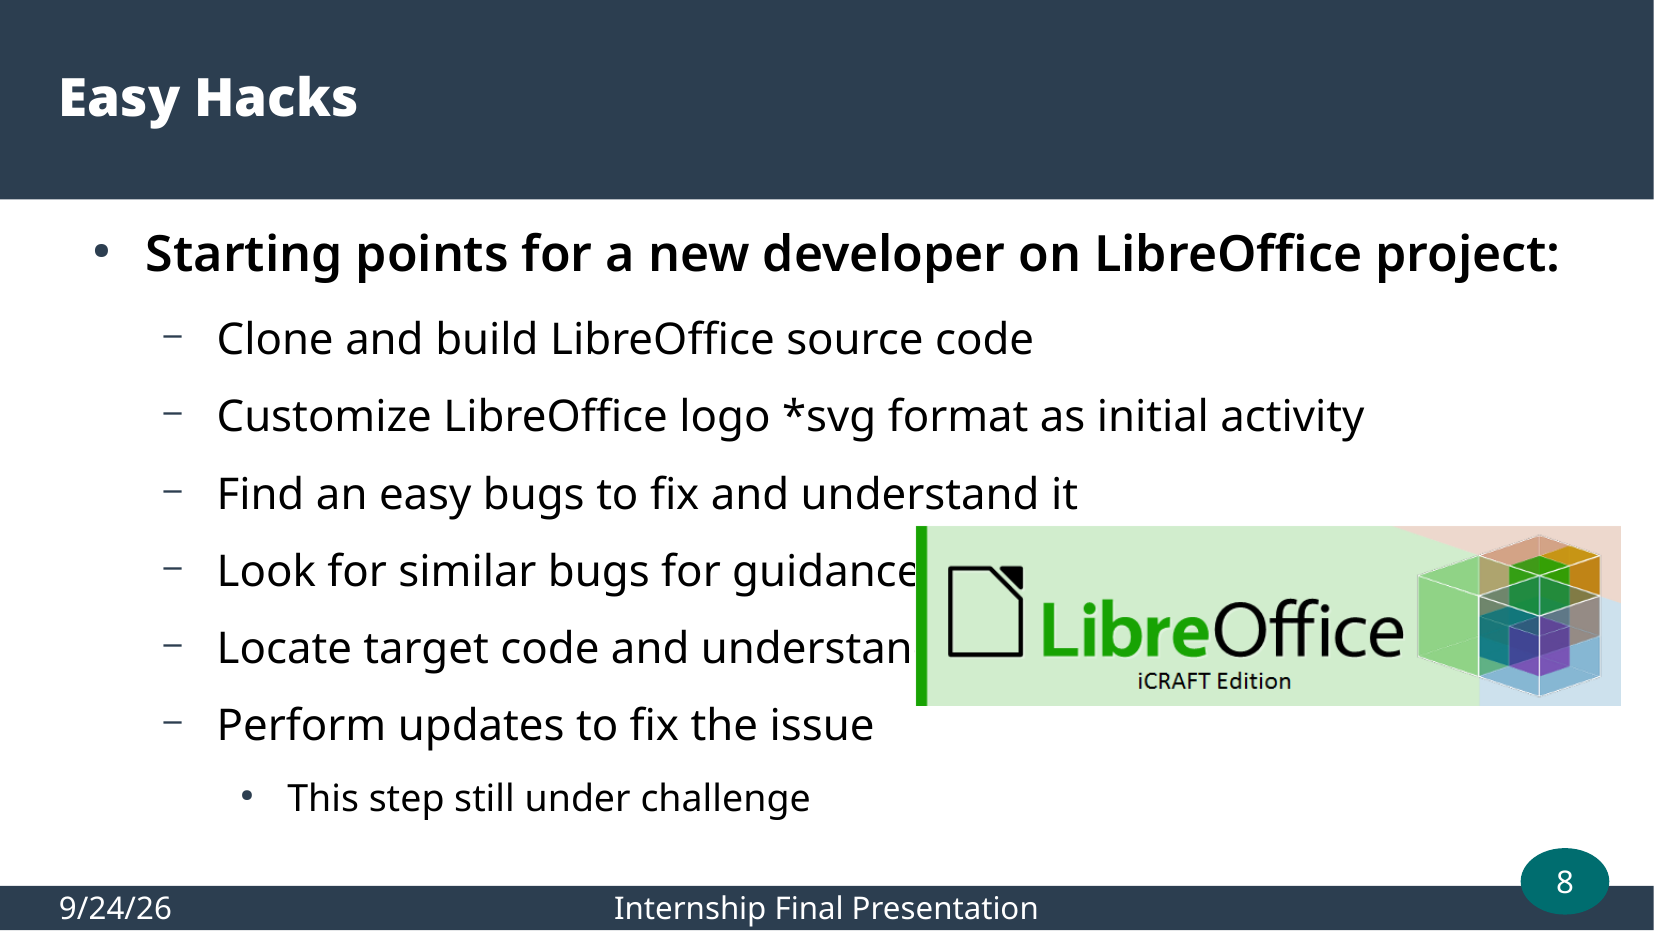

# Easy Hacks
Starting points for a new developer on LibreOffice project:
Clone and build LibreOffice source code
Customize LibreOffice logo *svg format as initial activity
Find an easy bugs to fix and understand it
Look for similar bugs for guidance
Locate target code and understand it
Perform updates to fix the issue
This step still under challenge
8
Internship Final Presentation